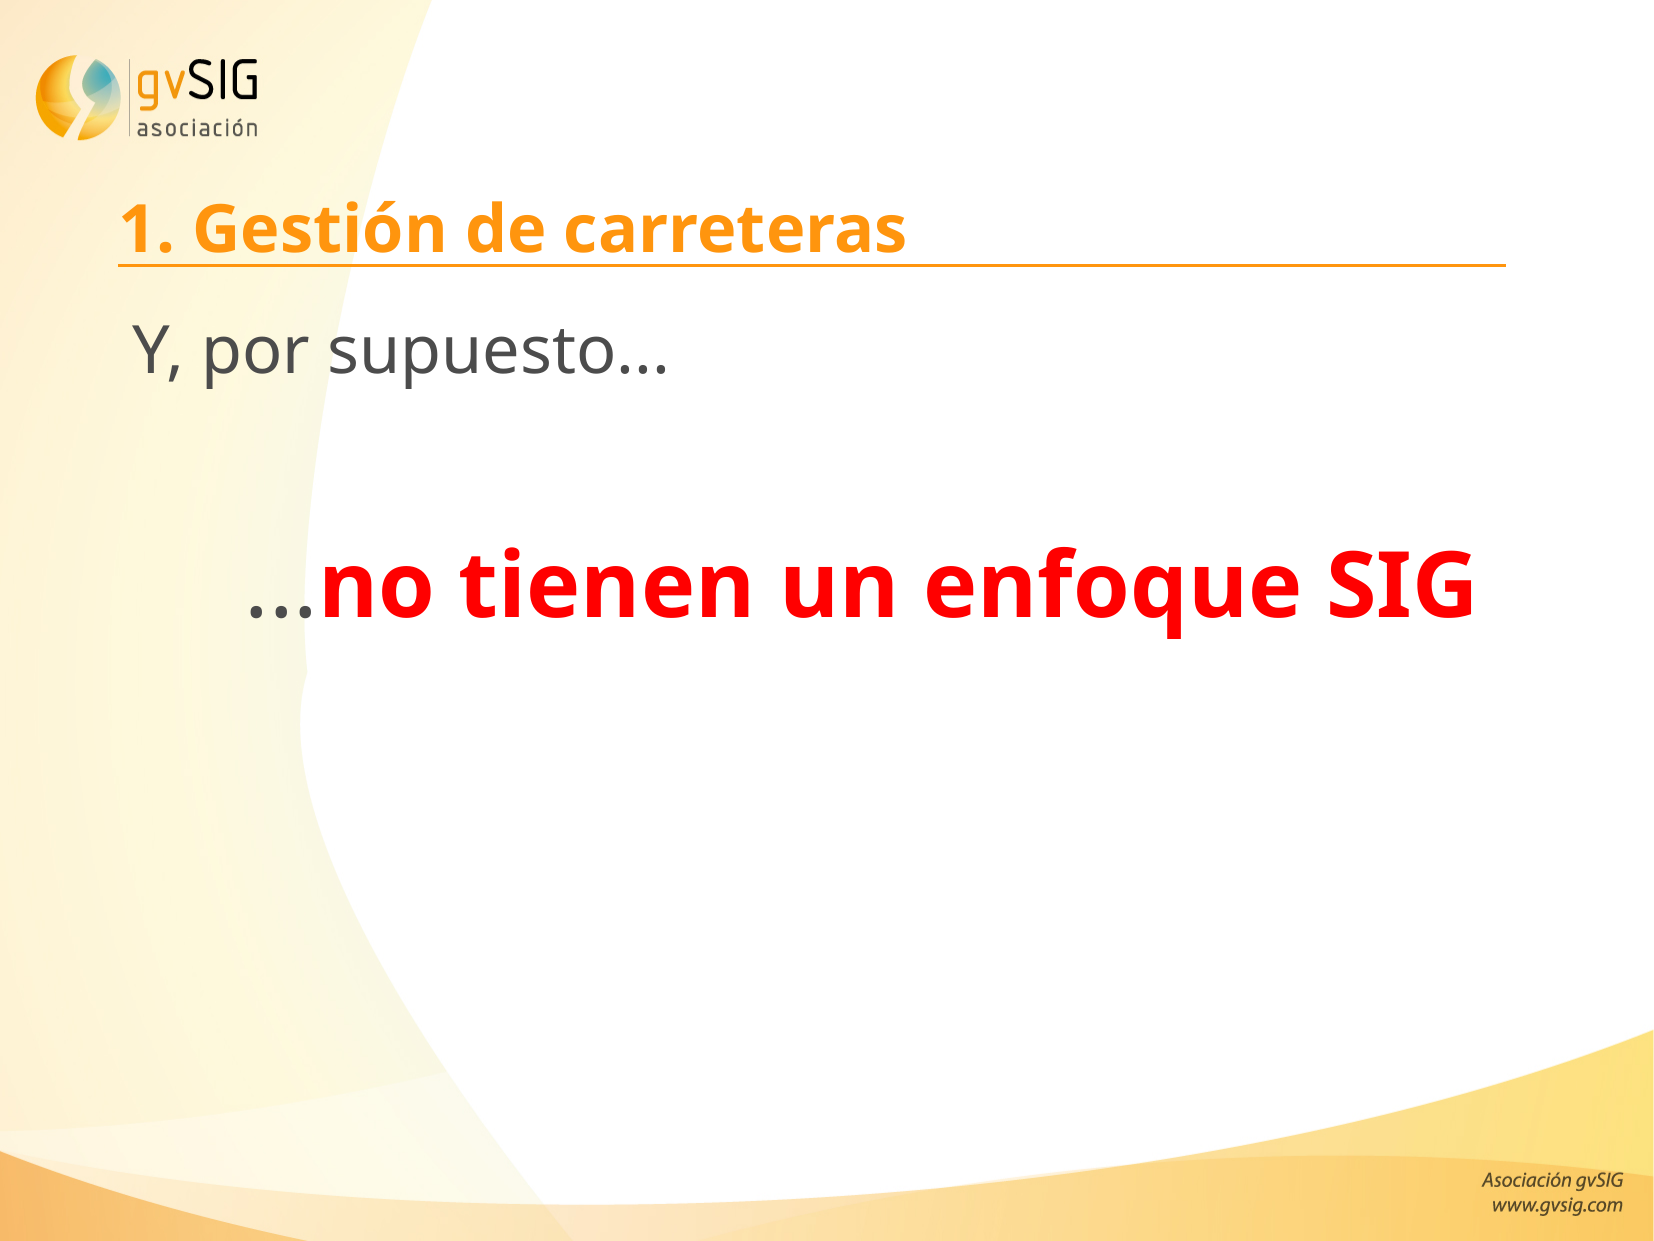

# 1. Gestión de carreteras
 Y, por supuesto...
 ...no tienen un enfoque SIG